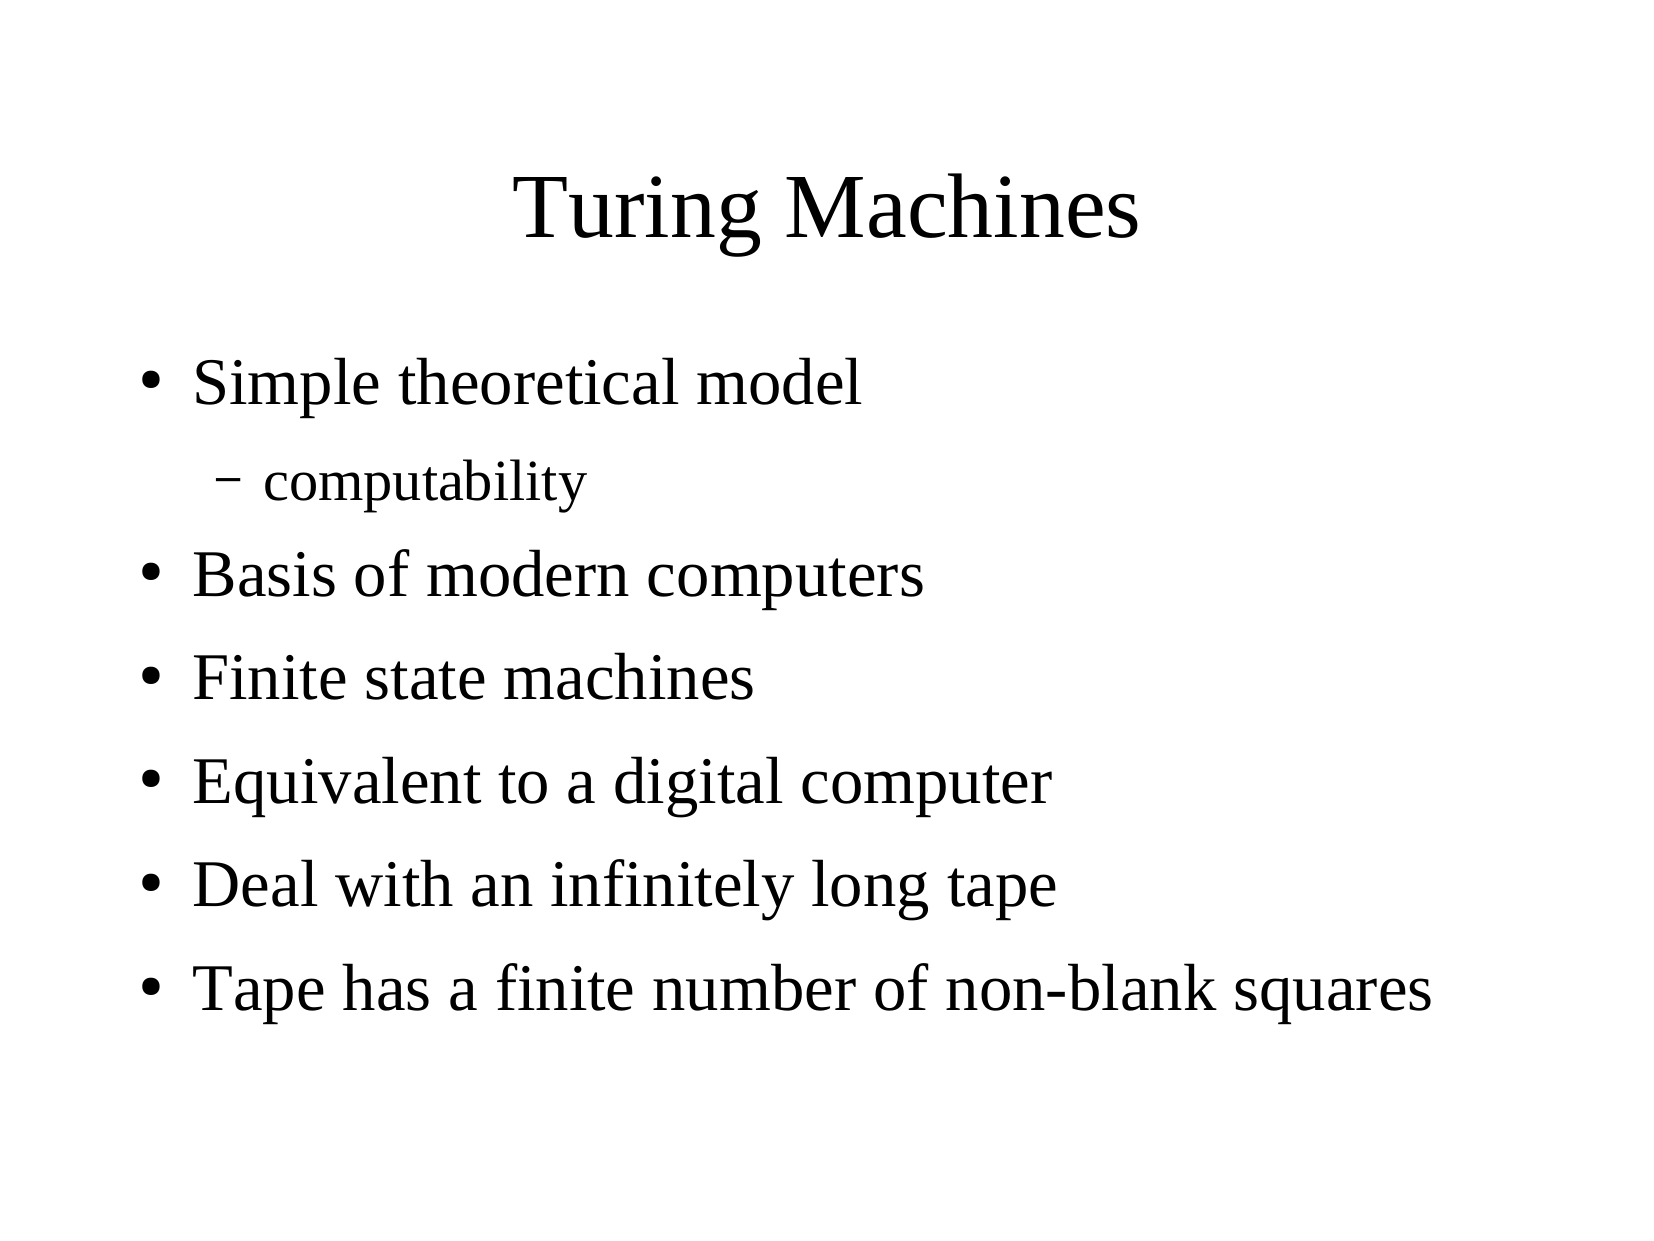

# Turing Machines
Simple theoretical model
computability
Basis of modern computers
Finite state machines
Equivalent to a digital computer
Deal with an infinitely long tape
Tape has a finite number of non-blank squares